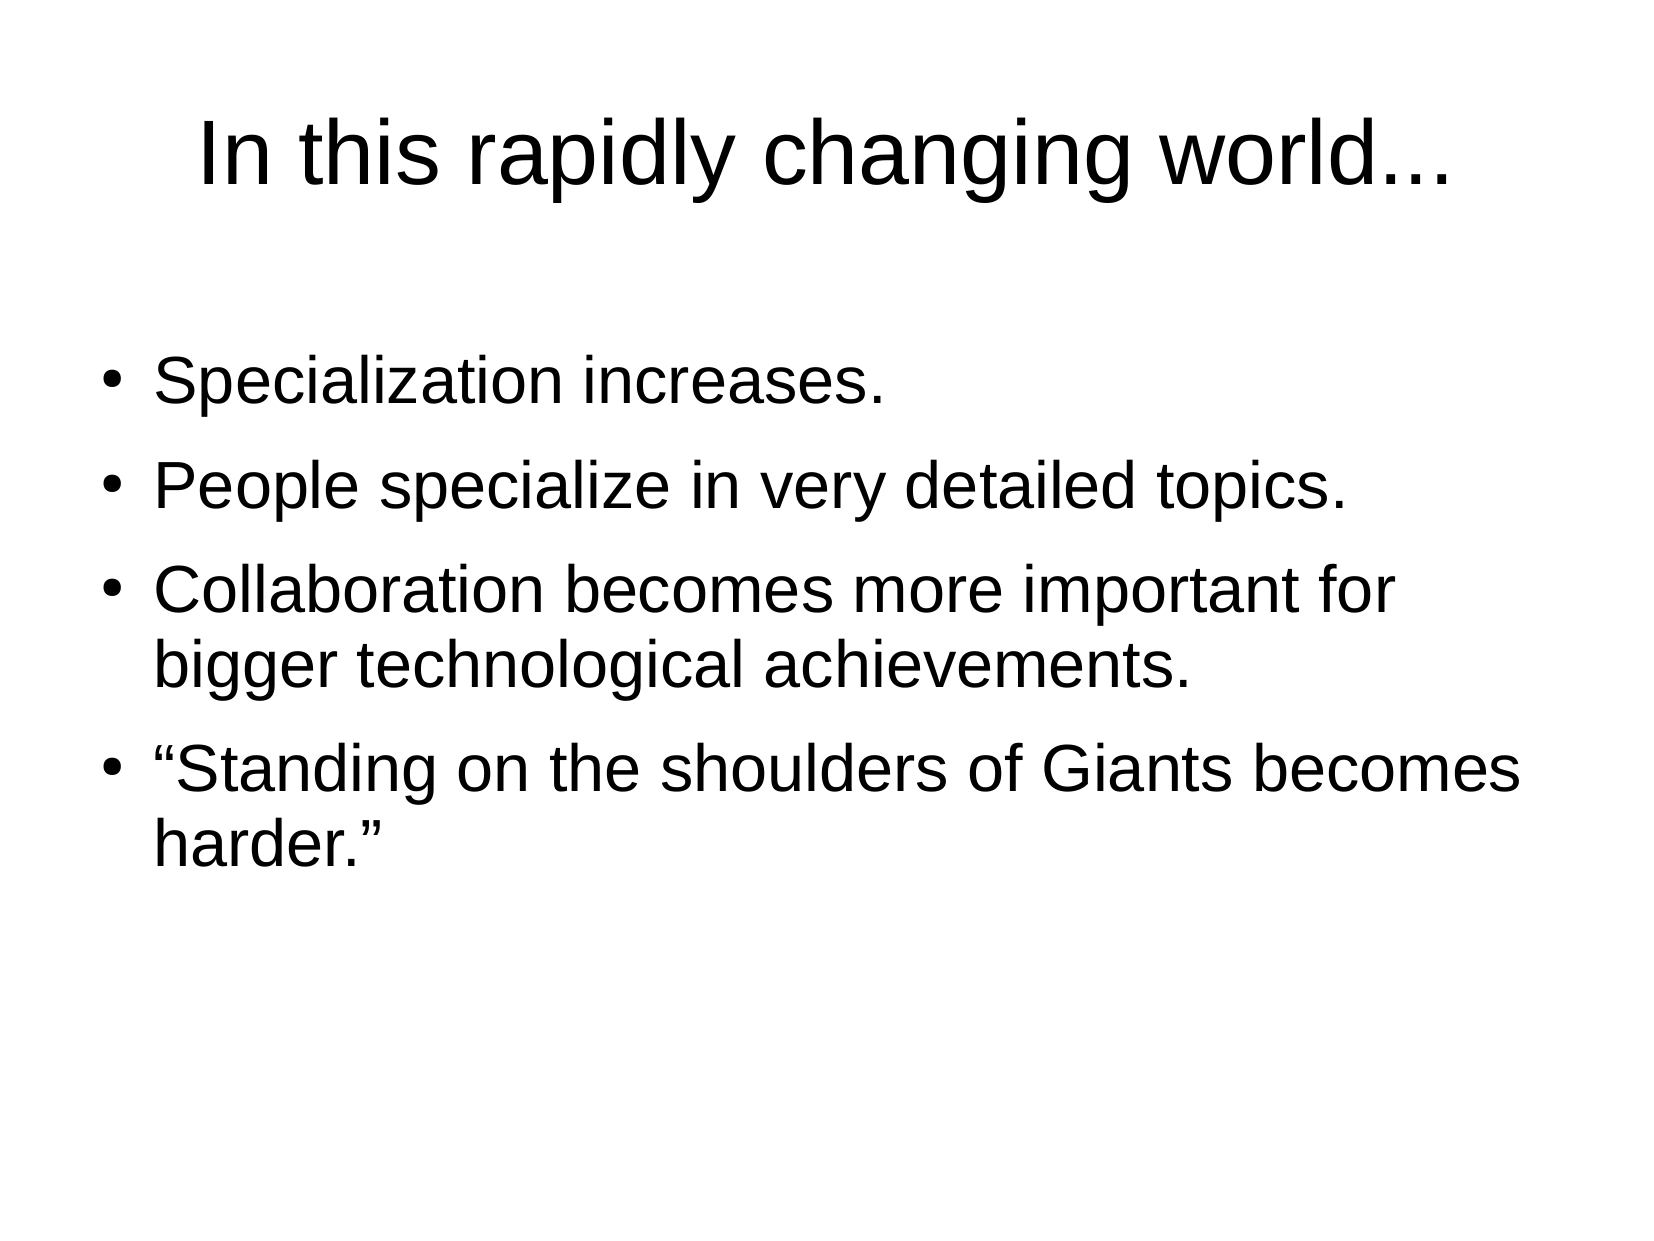

# In this rapidly changing world...
Specialization increases.
People specialize in very detailed topics.
Collaboration becomes more important for bigger technological achievements.
“Standing on the shoulders of Giants becomes harder.”